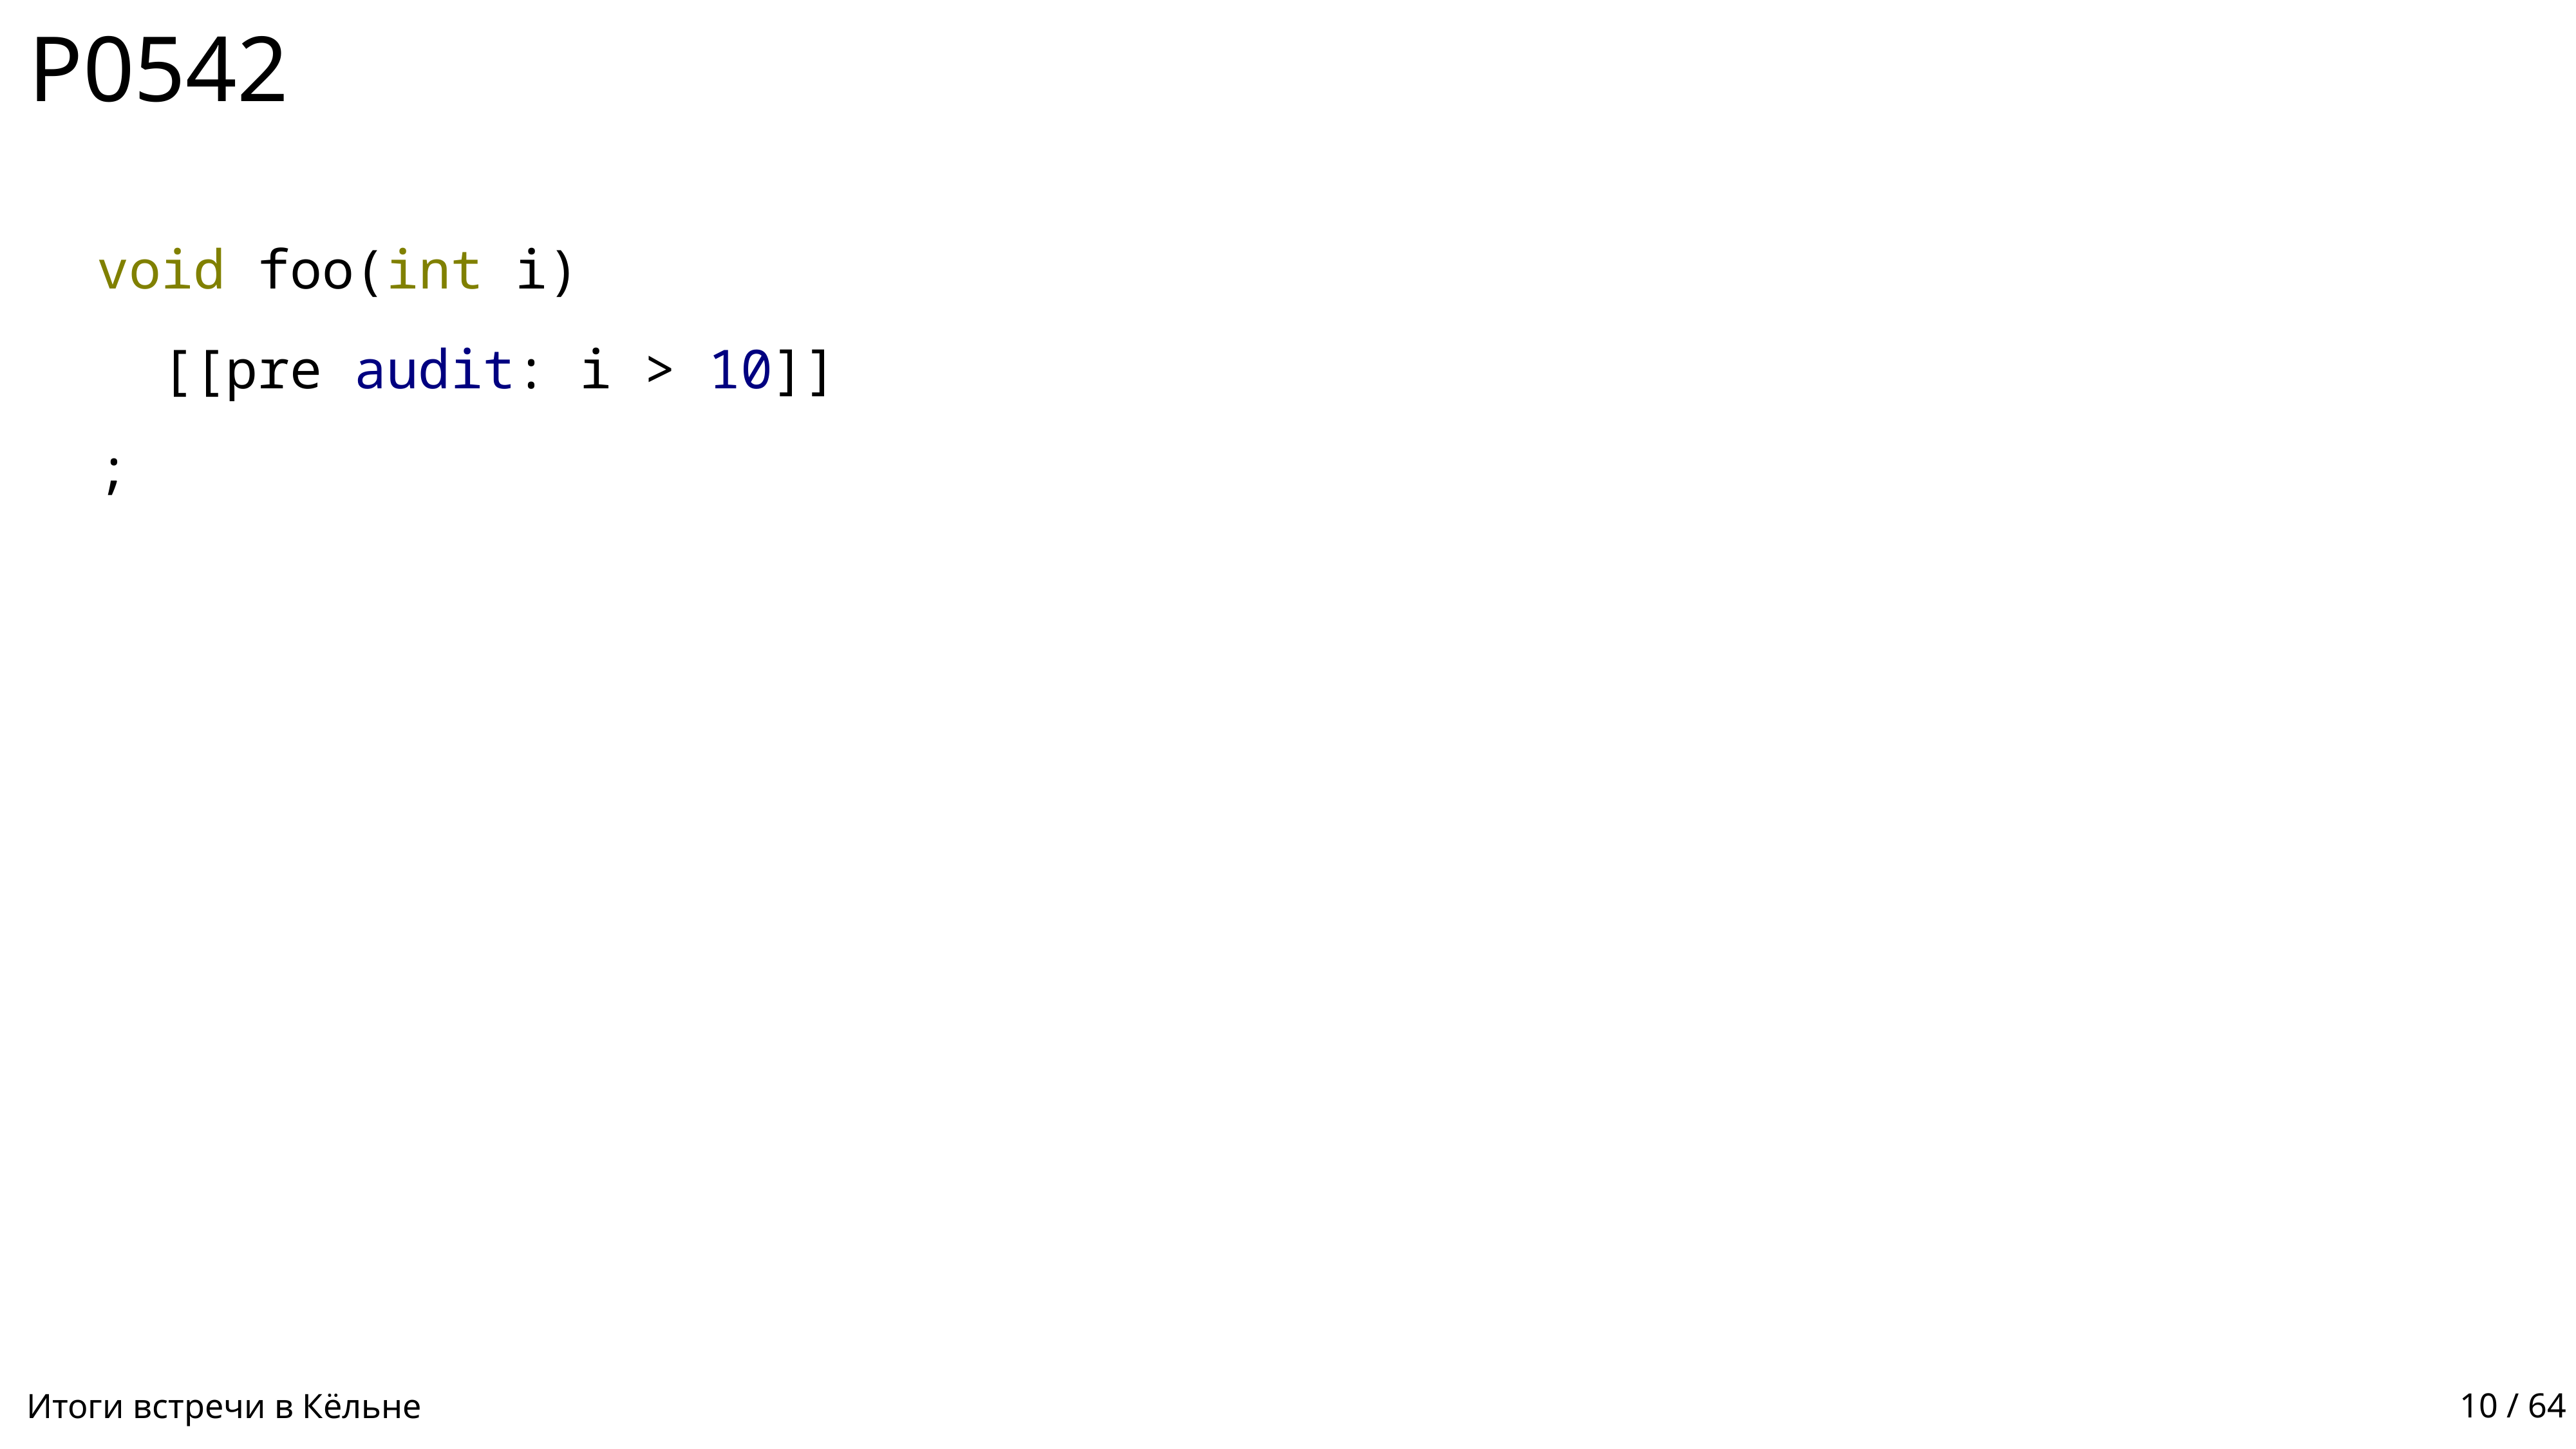

# P0542
void foo(int i)
 [[pre audit: i > 10]]
;
Итоги встречи в Кёльне